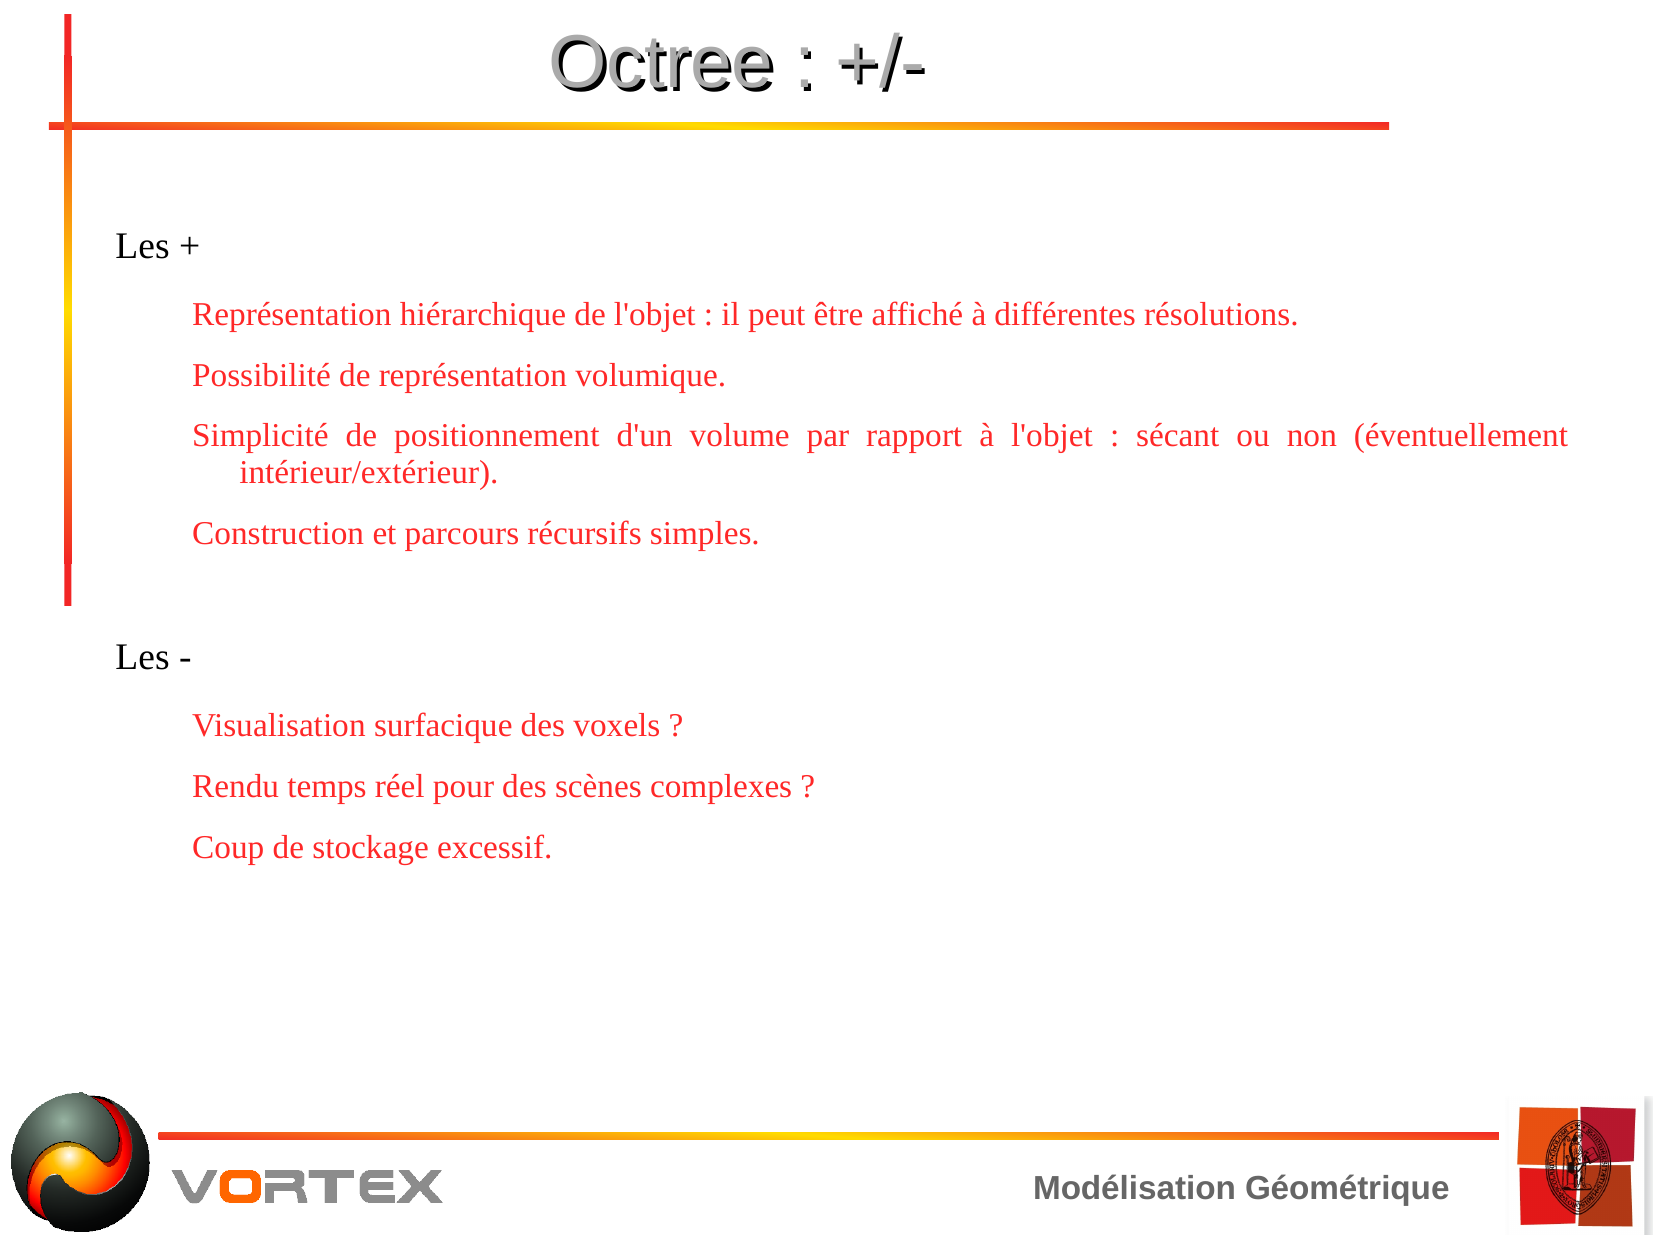

# Octree : +/-
Les +
Représentation hiérarchique de l'objet : il peut être affiché à différentes résolutions.
Possibilité de représentation volumique.
Simplicité de positionnement d'un volume par rapport à l'objet : sécant ou non (éventuellement intérieur/extérieur).
Construction et parcours récursifs simples.
Les -
Visualisation surfacique des voxels ?
Rendu temps réel pour des scènes complexes ?
Coup de stockage excessif.